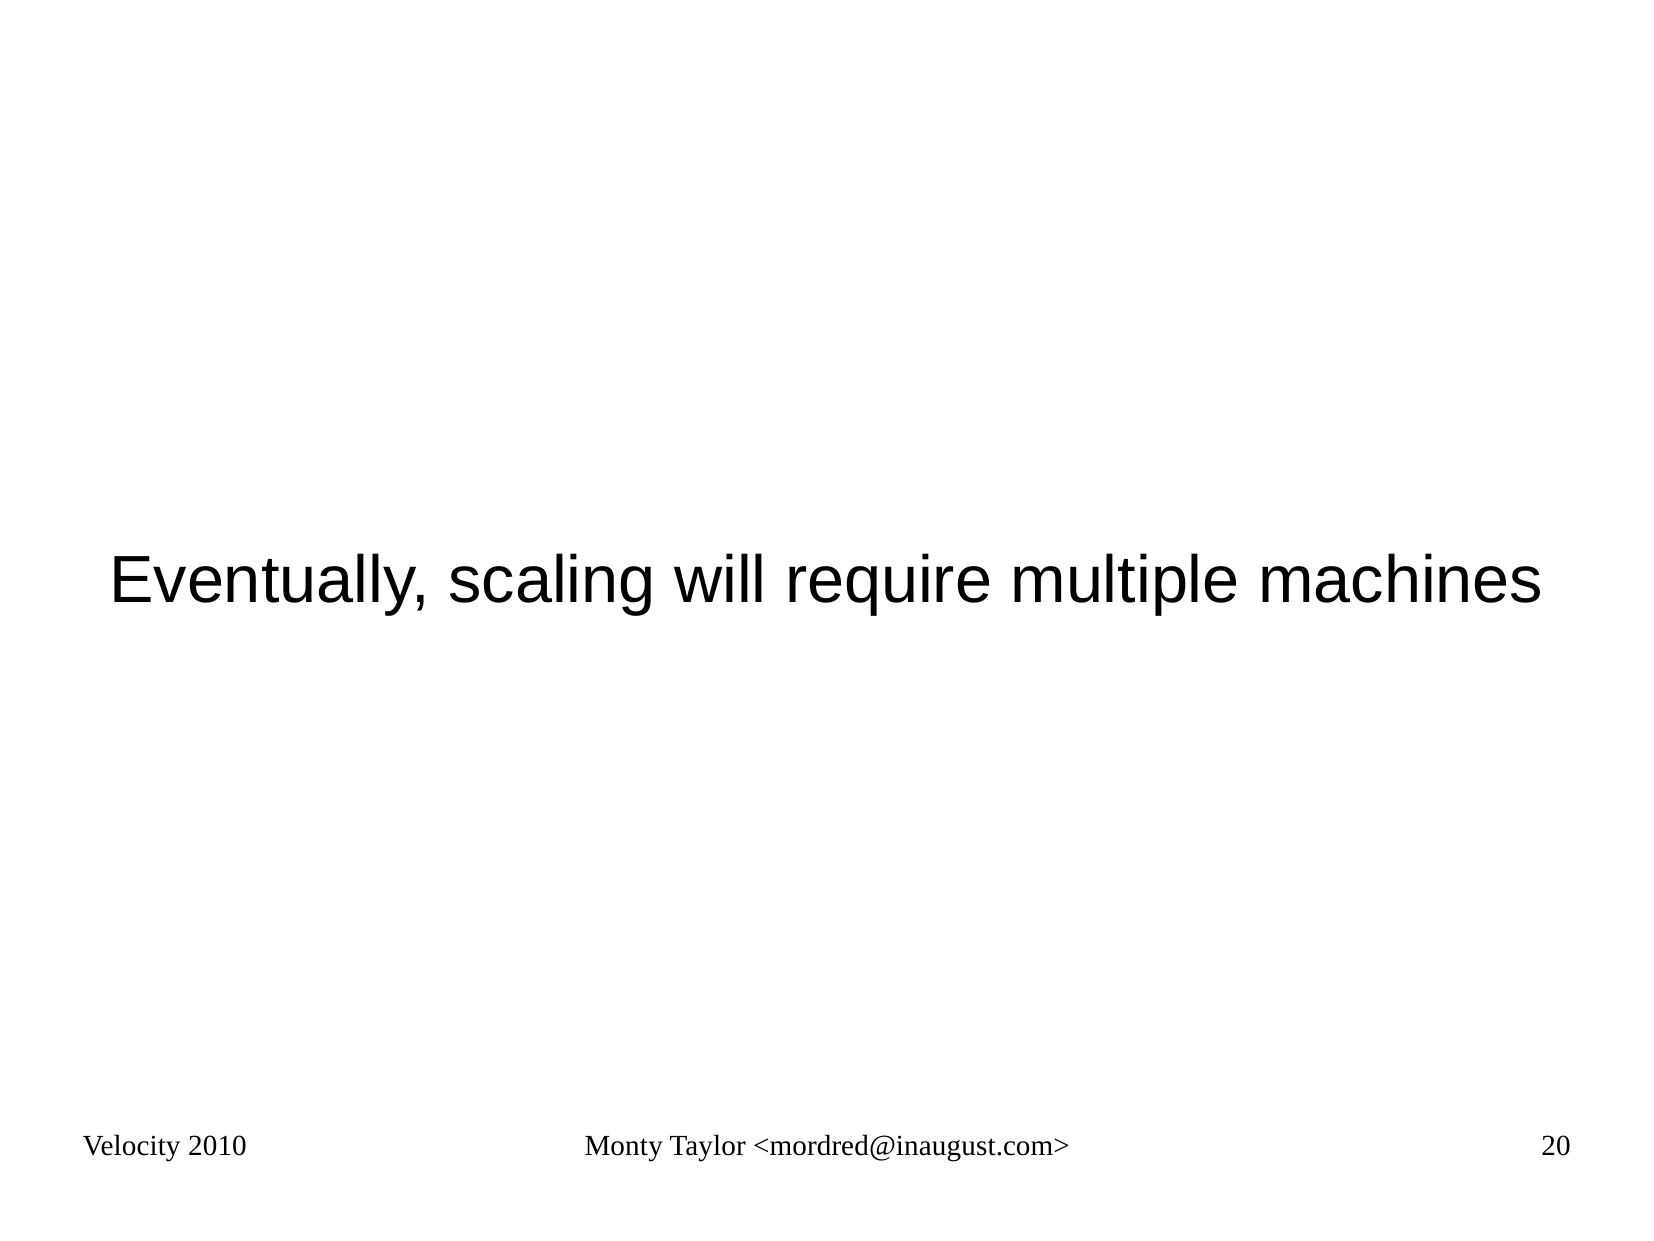

# Eventually, scaling will require multiple machines
Velocity 2010
Monty Taylor <mordred@inaugust.com>
20